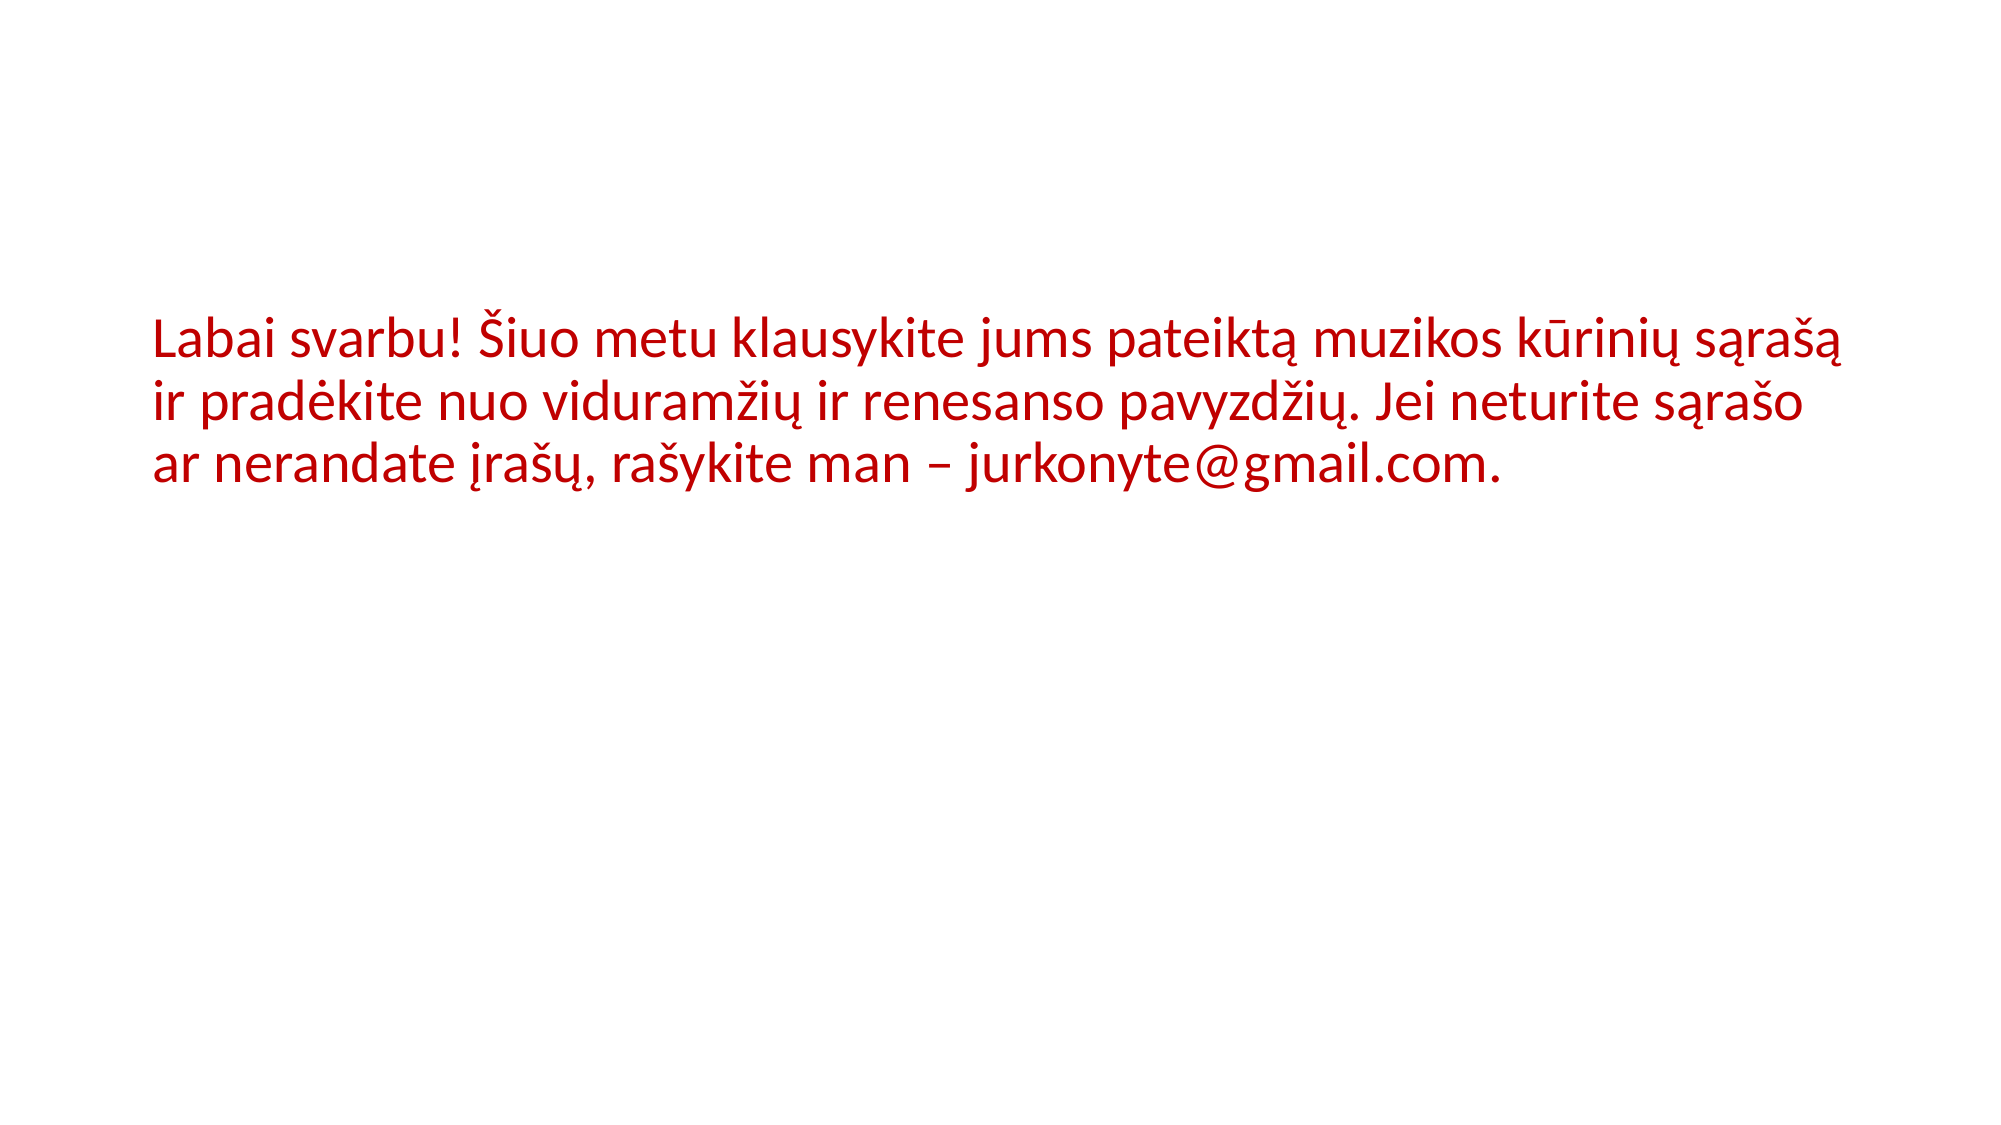

# Labai svarbu! Šiuo metu klausykite jums pateiktą muzikos kūrinių sąrašą ir pradėkite nuo viduramžių ir renesanso pavyzdžių. Jei neturite sąrašo ar nerandate įrašų, rašykite man – jurkonyte@gmail.com.